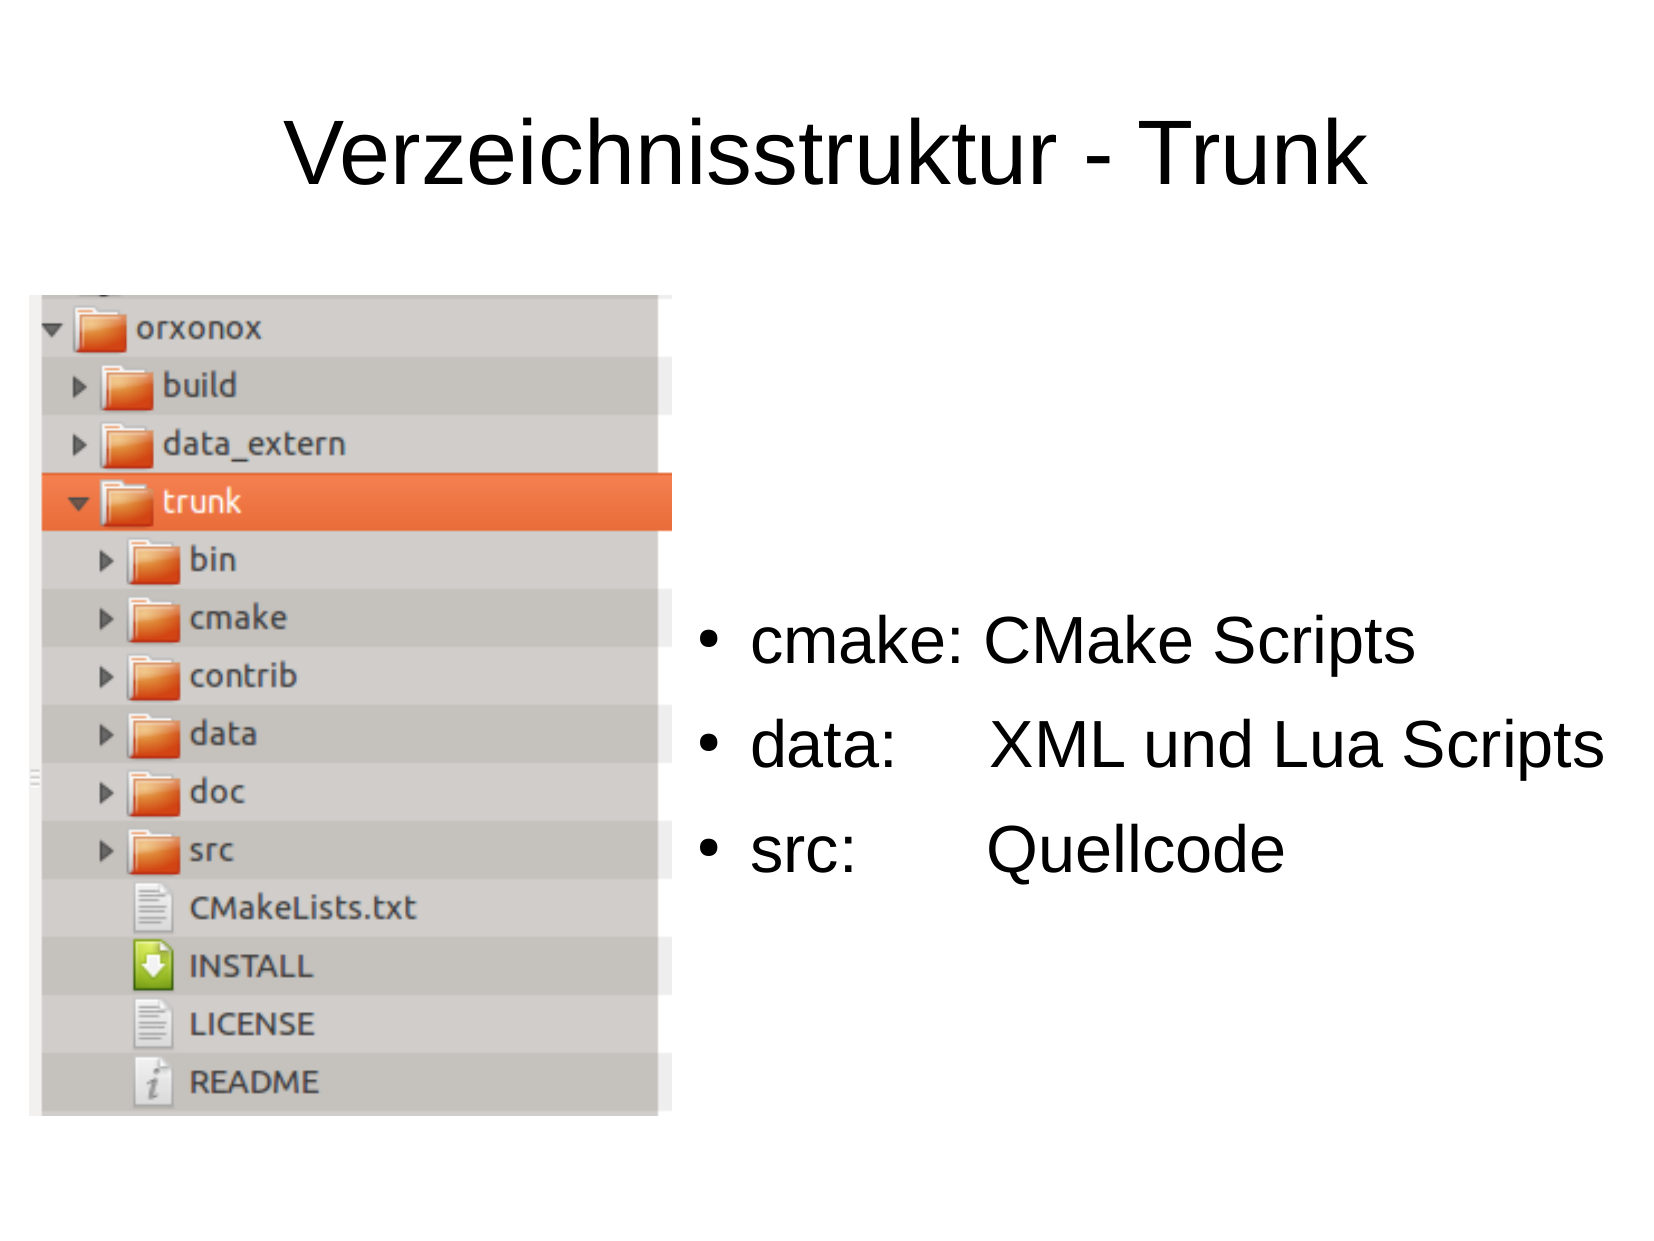

# Verzeichnisstruktur - Trunk
cmake: CMake Scripts
data: XML und Lua Scripts
src: Quellcode